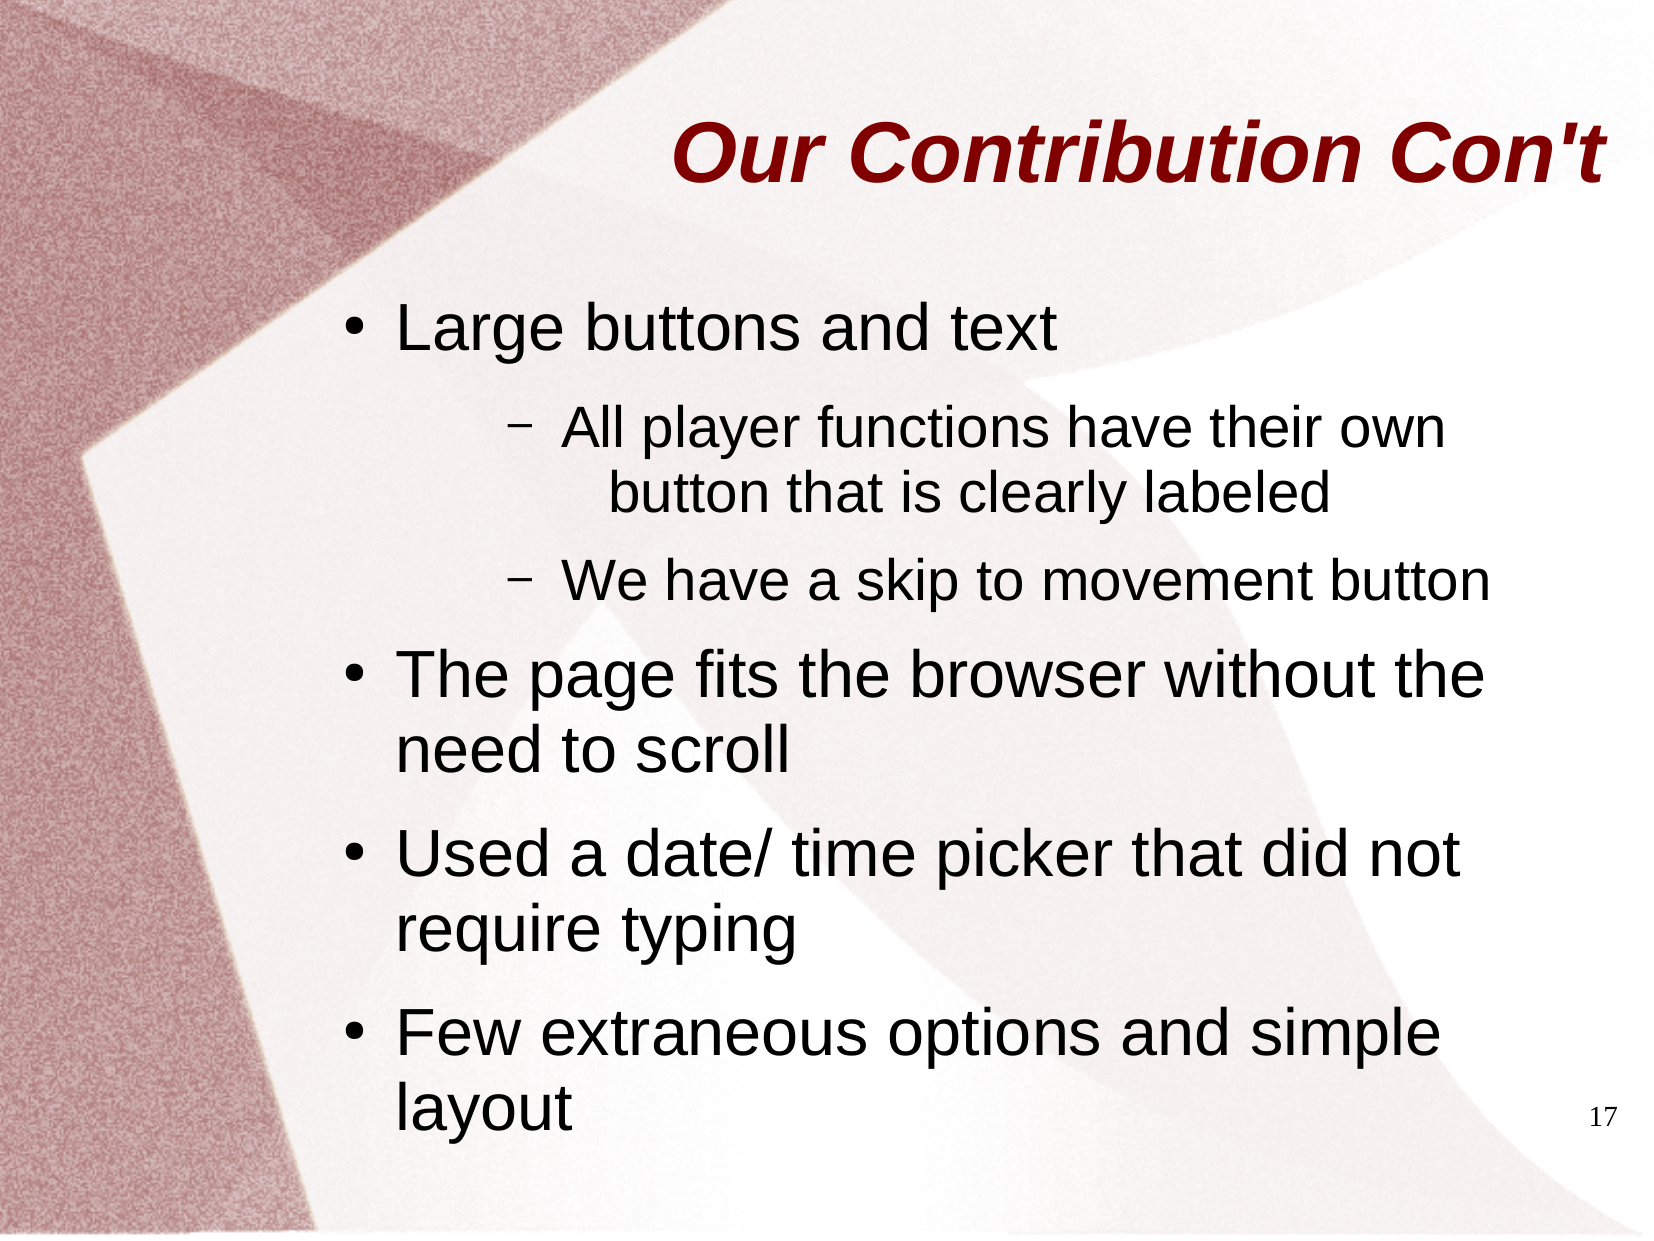

# Our Contribution Con't
Large buttons and text
All player functions have their own button that is clearly labeled
We have a skip to movement button
The page fits the browser without the need to scroll
Used a date/ time picker that did not require typing
Few extraneous options and simple layout
17